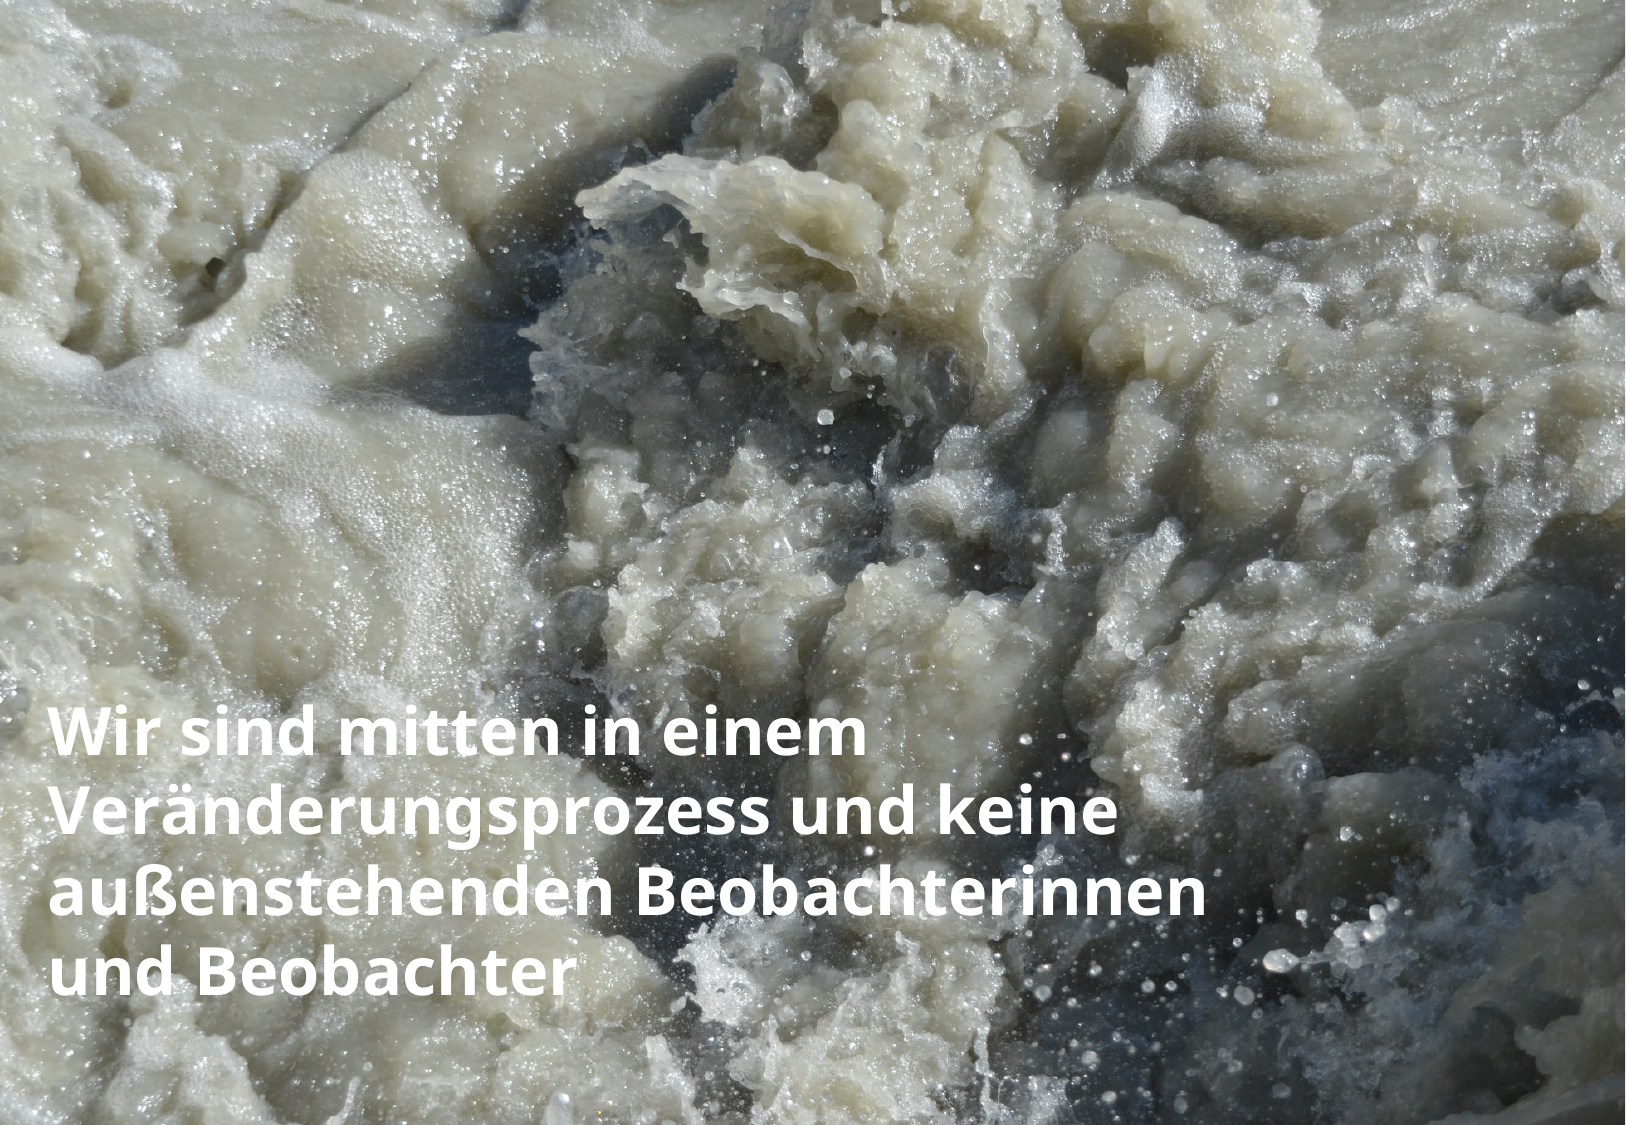

# Augustinus:
„Wenn eine Sache nicht gemindert wird, da man sie mit anderen teilt, ist ihr Besitz unrecht, solange man sie nur allein besitzt und nicht mit anderen teilt.“
Wir sind mitten in einem Veränderungsprozess und keine außenstehenden Beobachterinnen und Beobachter